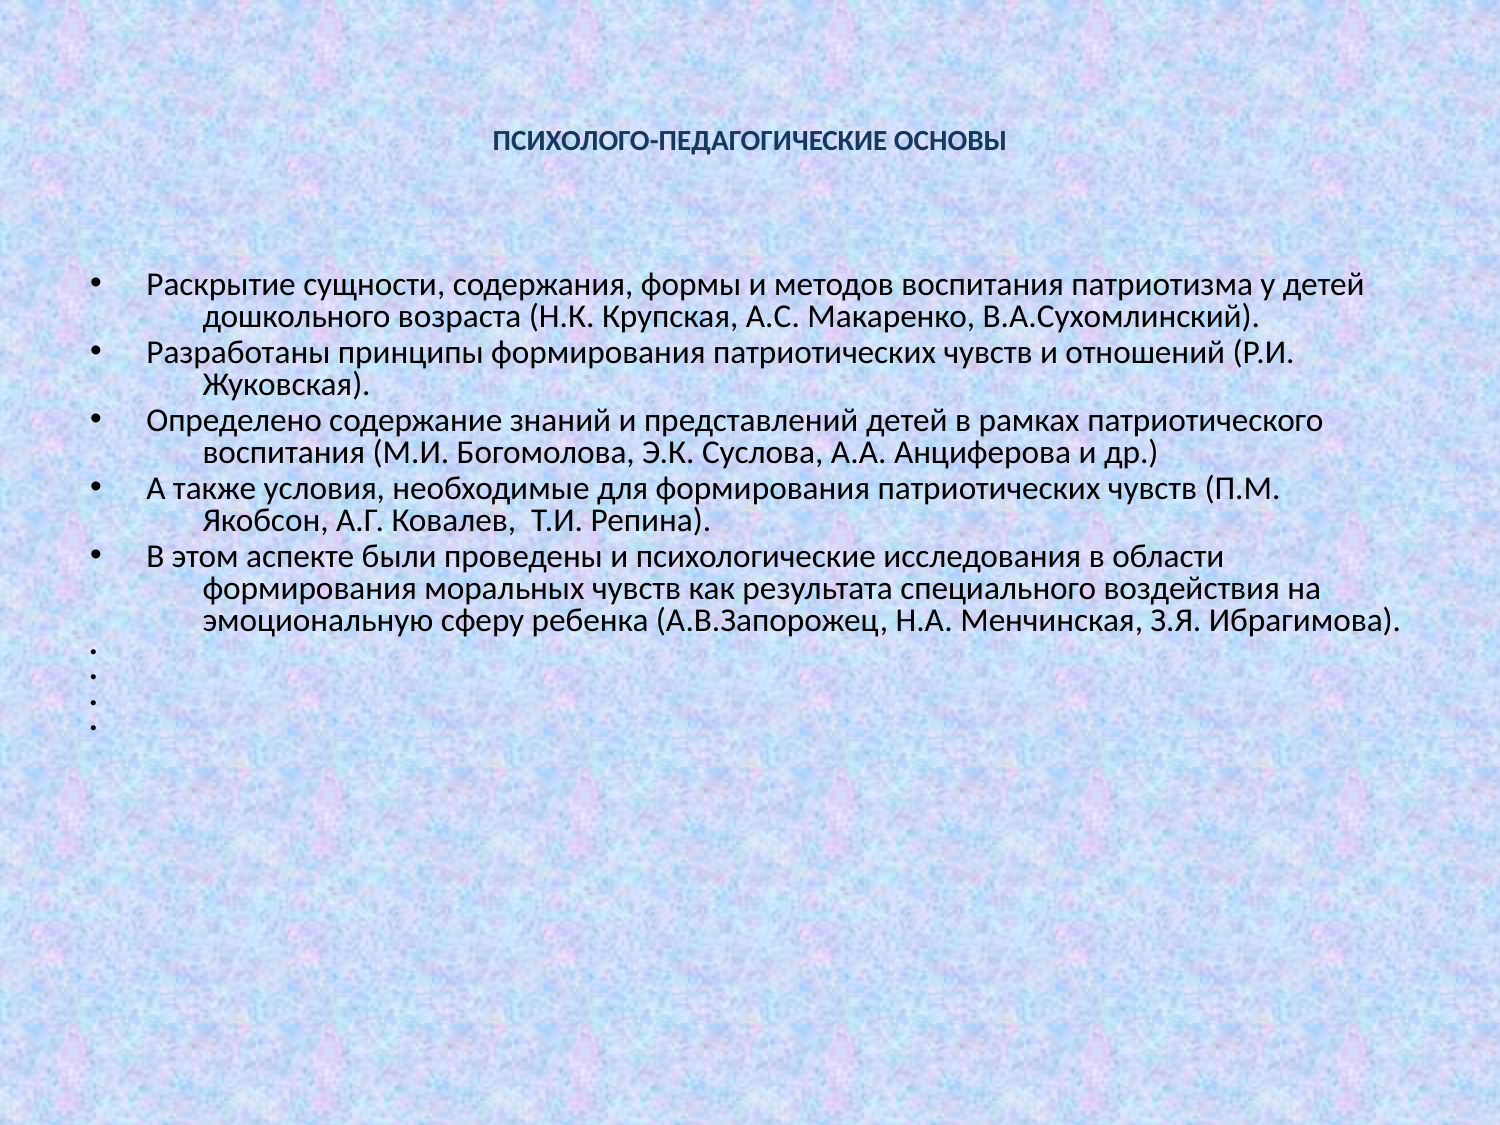

# ПСИХОЛОГО-ПЕДАГОГИЧЕСКИЕ ОСНОВЫ
Раскрытие сущности, содержания, формы и методов воспитания патриотизма у детей дошкольного возраста (Н.К. Крупская, А.С. Макаренко, В.А.Сухомлинский).
Разработаны принципы формирования патриотических чувств и отношений (Р.И. Жуковская).
Определено содержание знаний и представлений детей в рамках патриотического воспитания (М.И. Богомолова, Э.К. Суслова, А.А. Анциферова и др.)
А также условия, необходимые для формирования патриотических чувств (П.М. Якобсон, А.Г. Ковалев, Т.И. Репина).
В этом аспекте были проведены и психологические исследования в области формирования моральных чувств как результата специального воздействия на эмоциональную сферу ребенка (А.В.Запорожец, Н.А. Менчинская, З.Я. Ибрагимова).